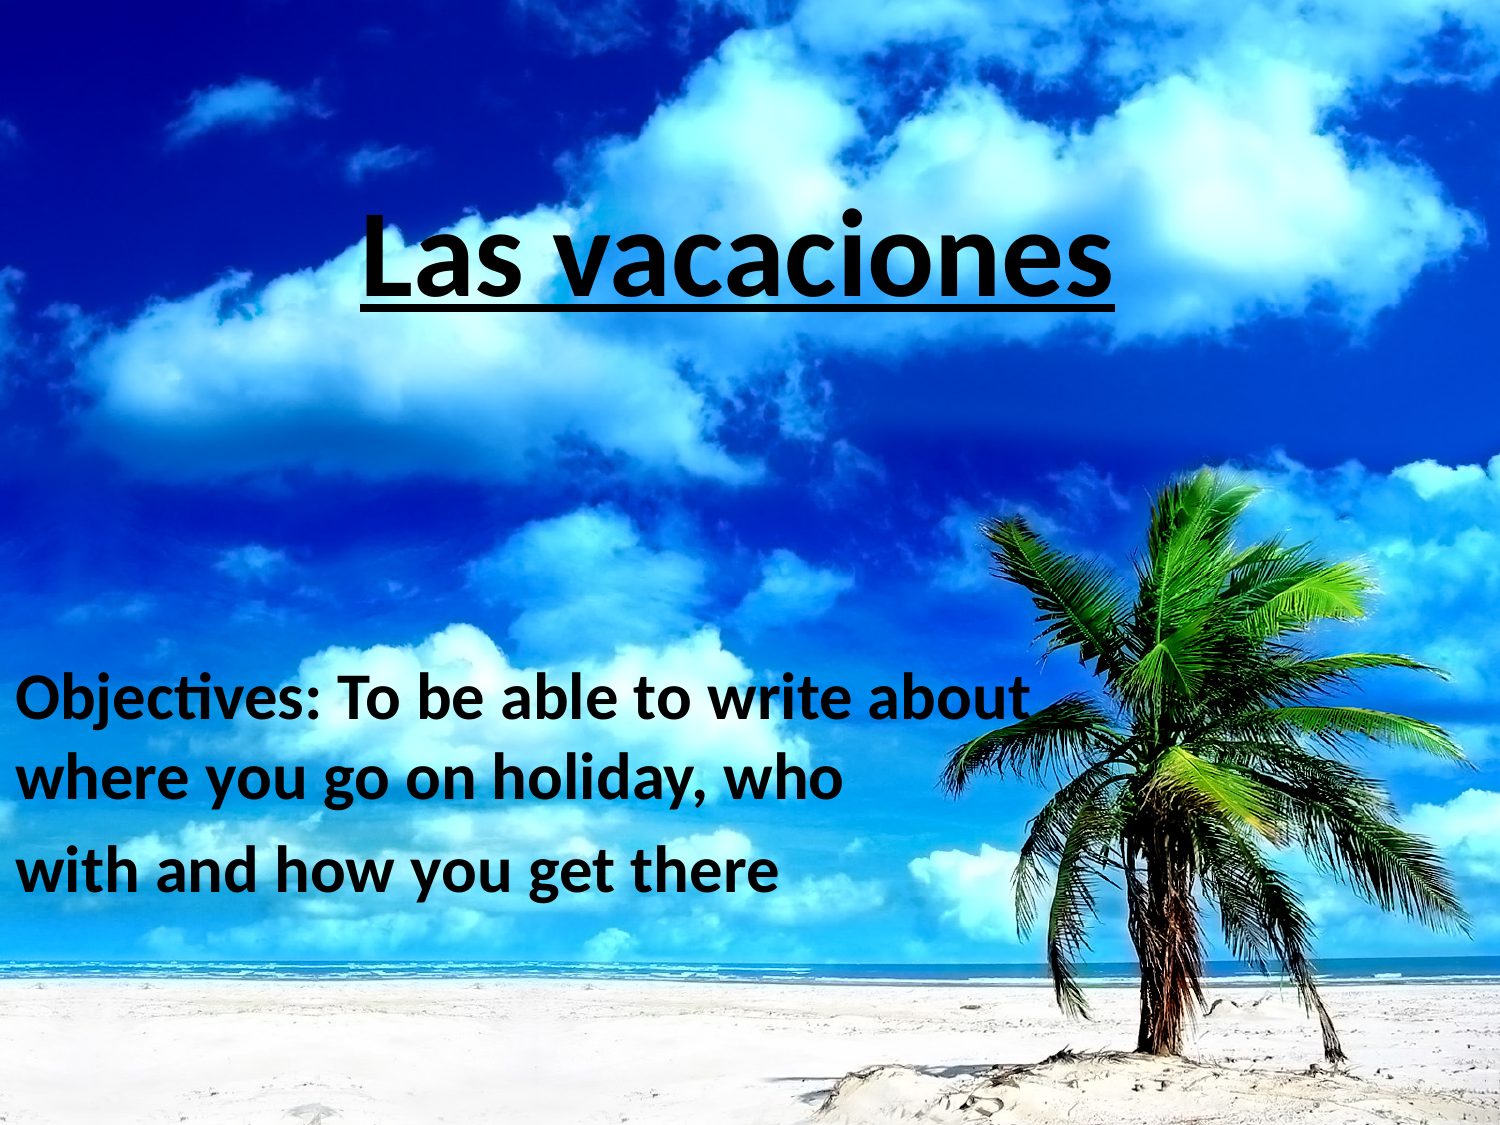

# Las vacaciones
Objectives: To be able to write about where you go on holiday, who
with and how you get there